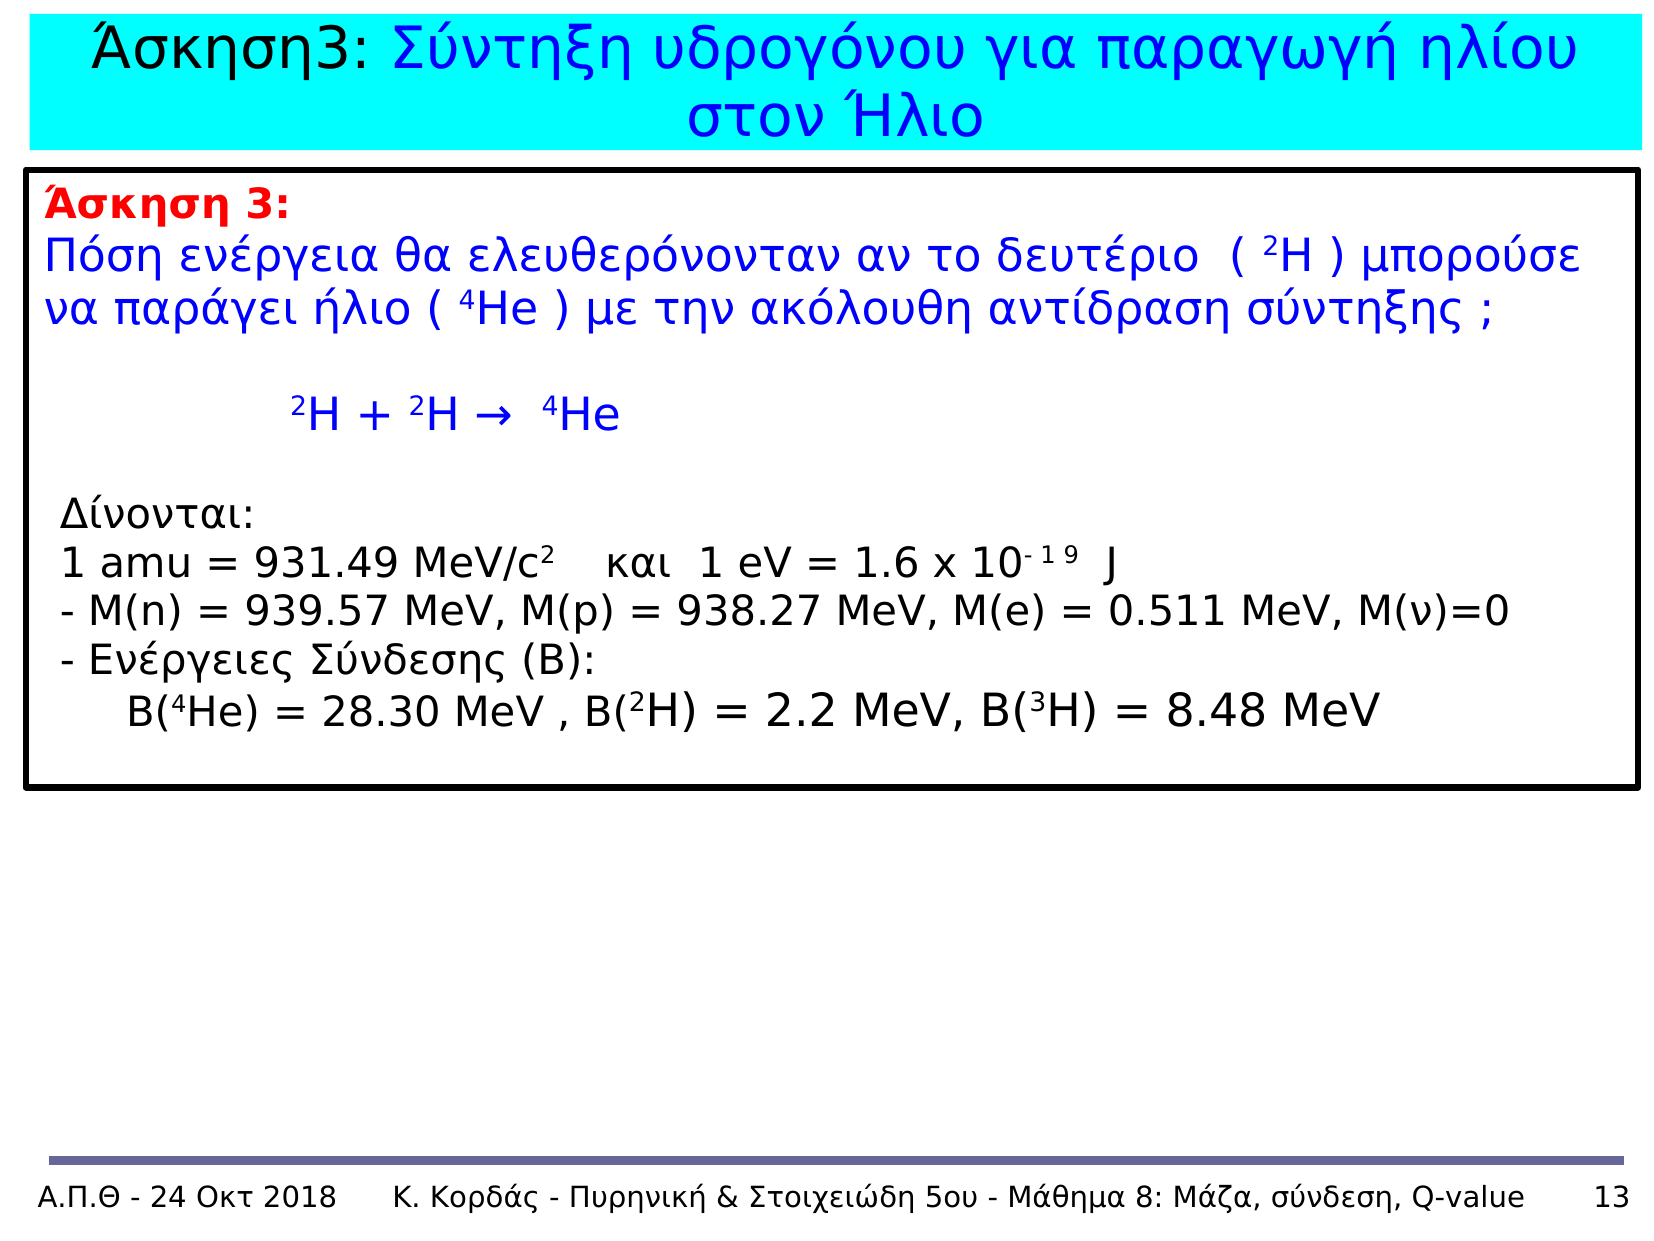

# Άσκηση3: Σύντηξη υδρογόνου για παραγωγή ηλίου στον Ήλιο
Άσκηση 3:
Πόση ενέργεια θα ελευθερόνονταν αν το δευτέριο ( 2Η ) μπορούσε να παράγει ήλιο ( 4He ) με την ακόλουθη αντίδραση σύντηξης ;
 2Η + 2Η → 4He
Δίνονται:
1 amu = 931.49 MeV/c2 και 1 eV = 1.6 x 10- 1 9 J
- M(n) = 939.57 MeV, M(p) = 938.27 MeV, M(e) = 0.511 MeV, M(ν)=0
- Ενέργειες Σύνδεσης (B):
 B(4He) = 28.30 MeV , Β(2Η) = 2.2 MeV, Β(3Η) = 8.48 MeV
Α.Π.Θ - 24 Oκτ 2018
Κ. Κορδάς - Πυρηνική & Στοιχειώδη 5ου - Μάθημα 8: Mάζα, σύνδεση, Q-value
13